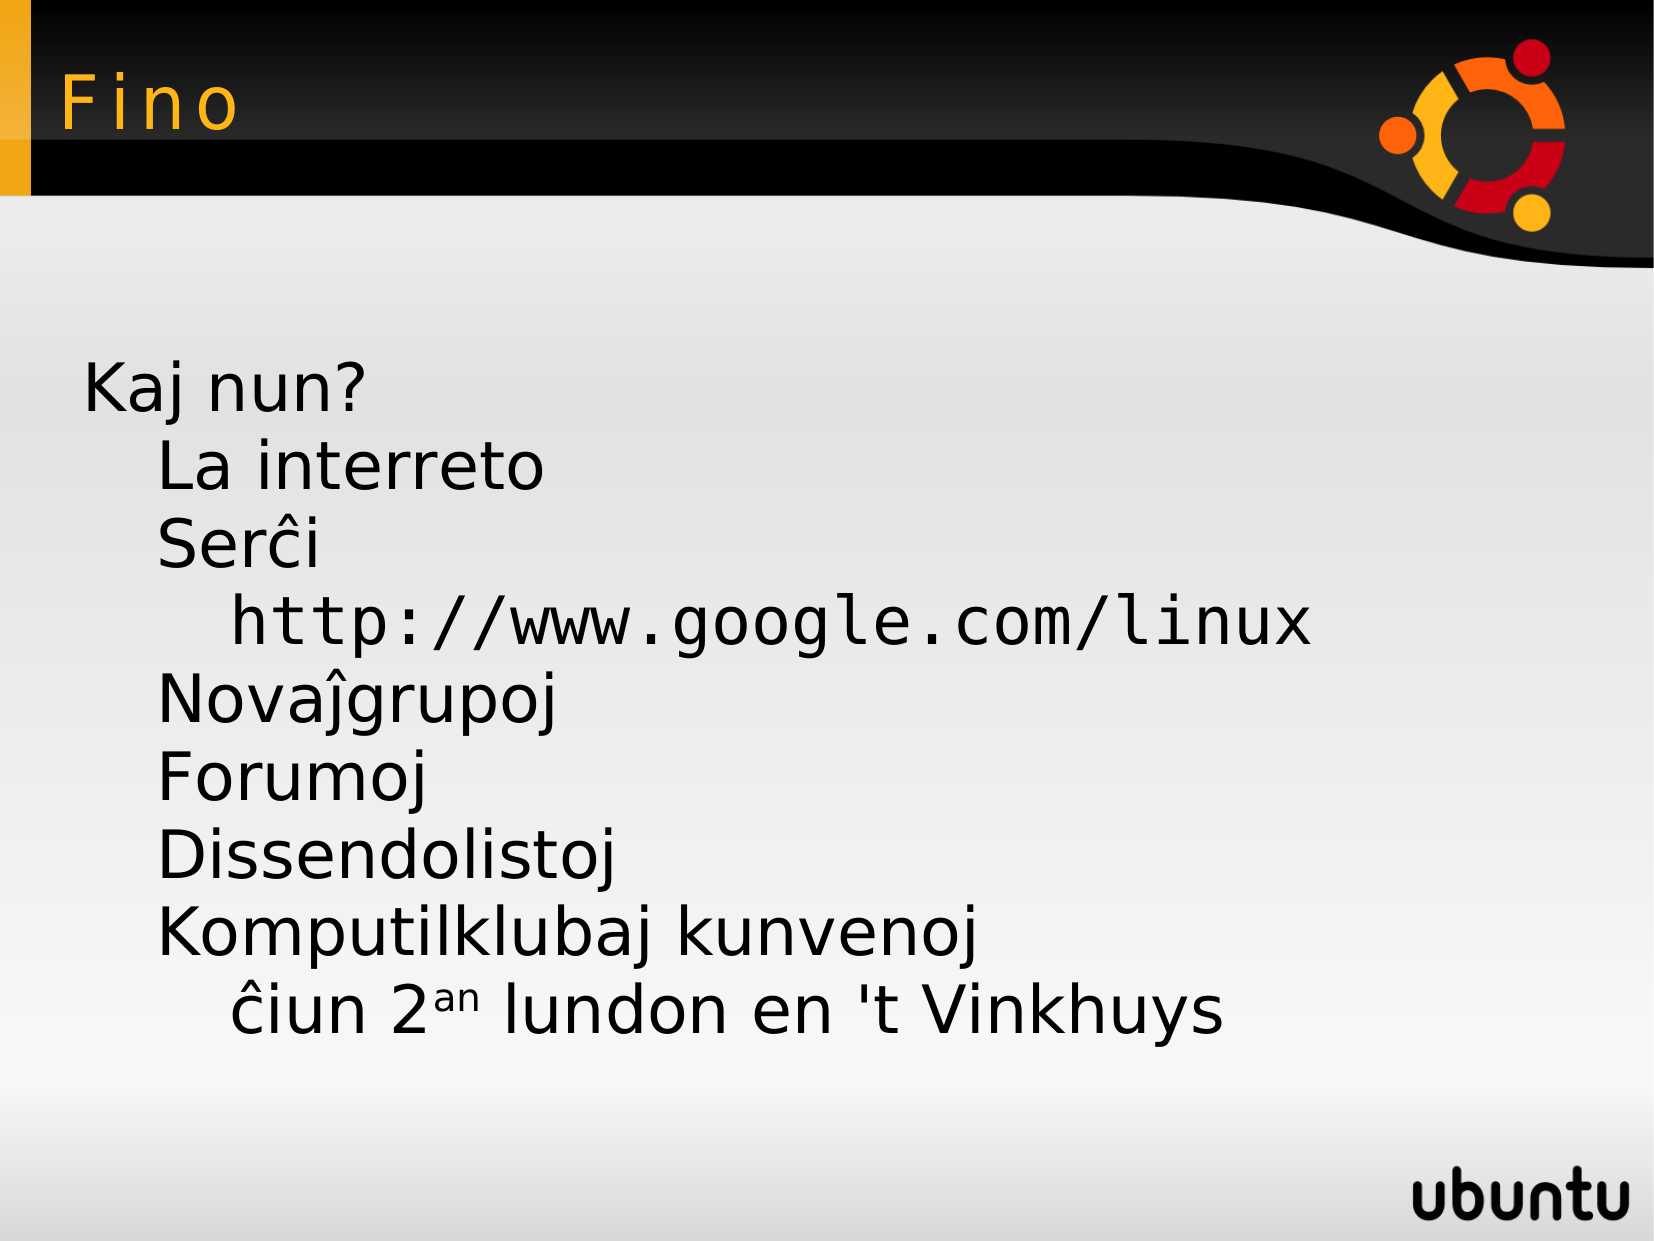

# Fino
Kaj nun?
La interreto
Serĉi
http://www.google.com/linux
Novaĵgrupoj
Forumoj
Dissendolistoj
Komputilklubaj kunvenoj
ĉiun 2an lundon en 't Vinkhuys